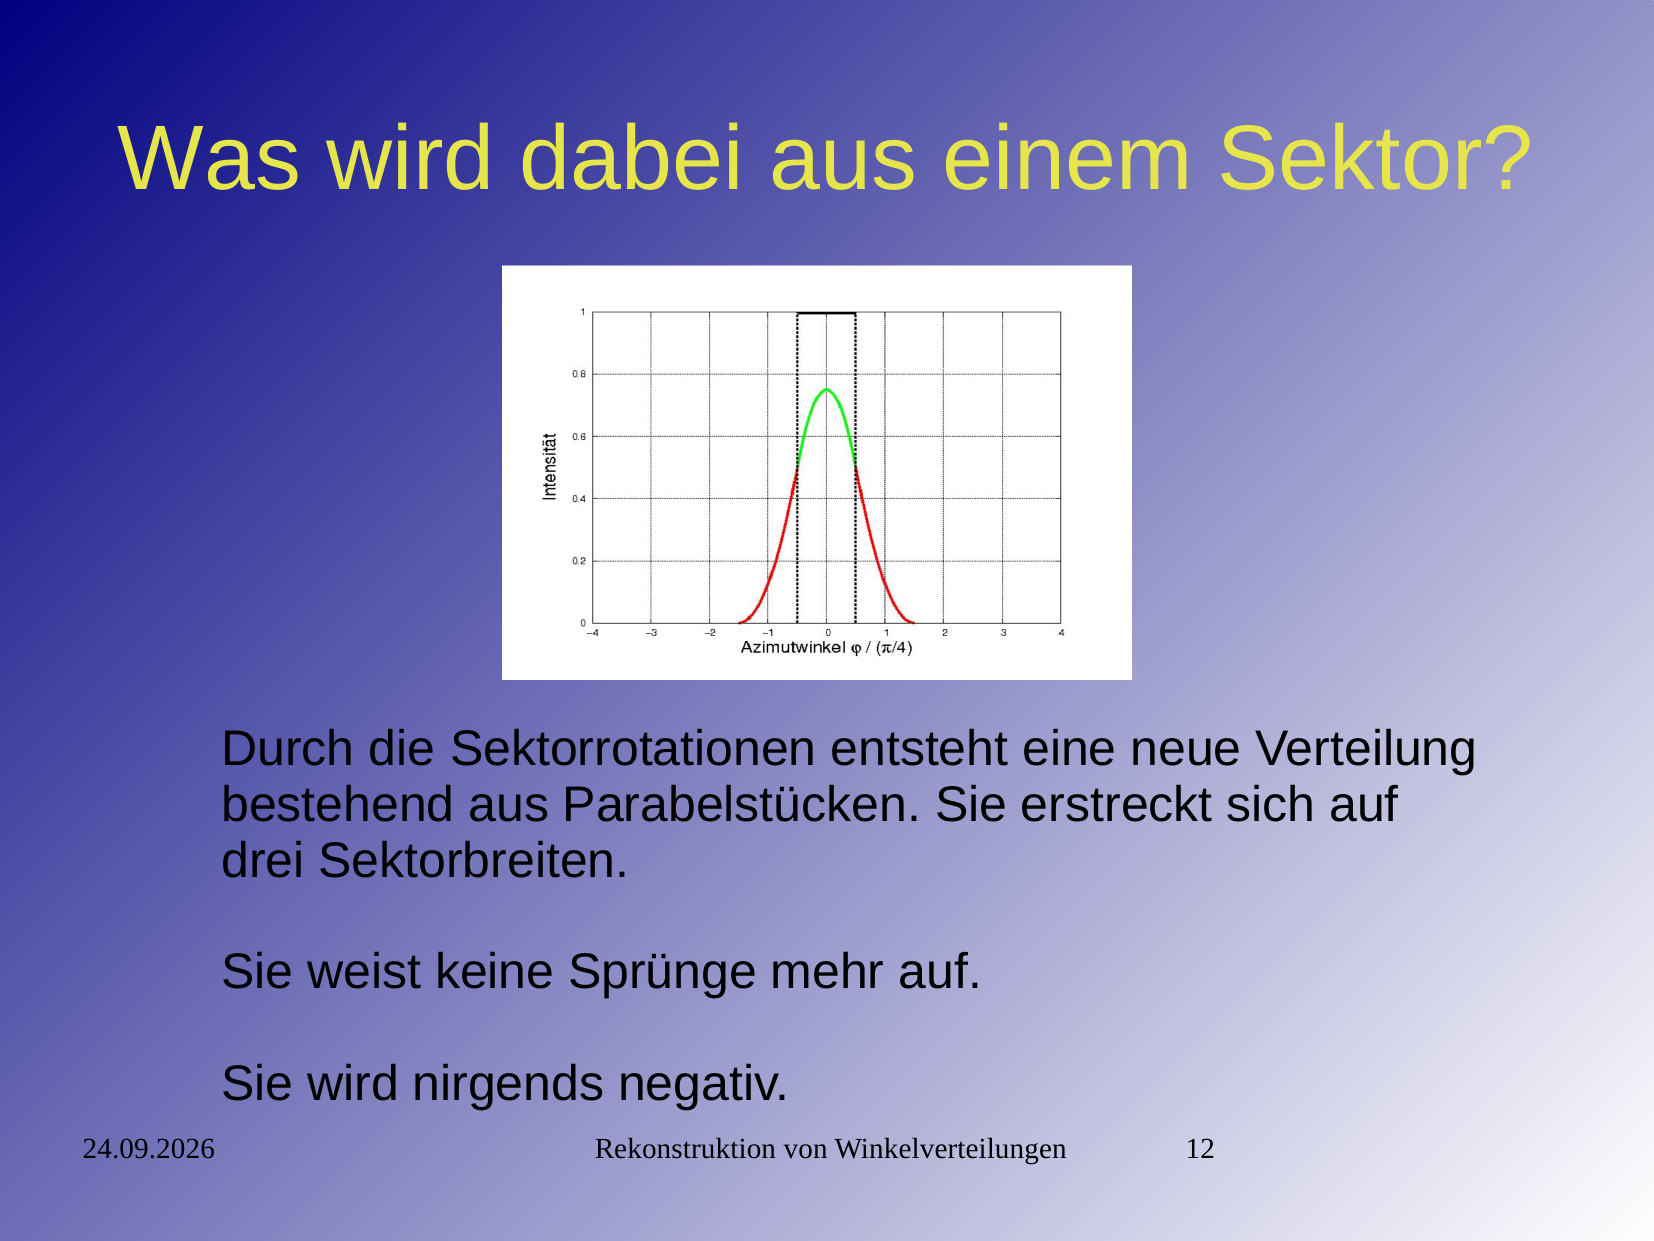

# Was wird dabei aus einem Sektor?
Durch die Sektorrotationen entsteht eine neue Verteilung bestehend aus Parabelstücken. Sie erstreckt sich auf drei Sektorbreiten.
Sie weist keine Sprünge mehr auf.
Sie wird nirgends negativ.
 Rekonstruktion von Winkelverteilungen